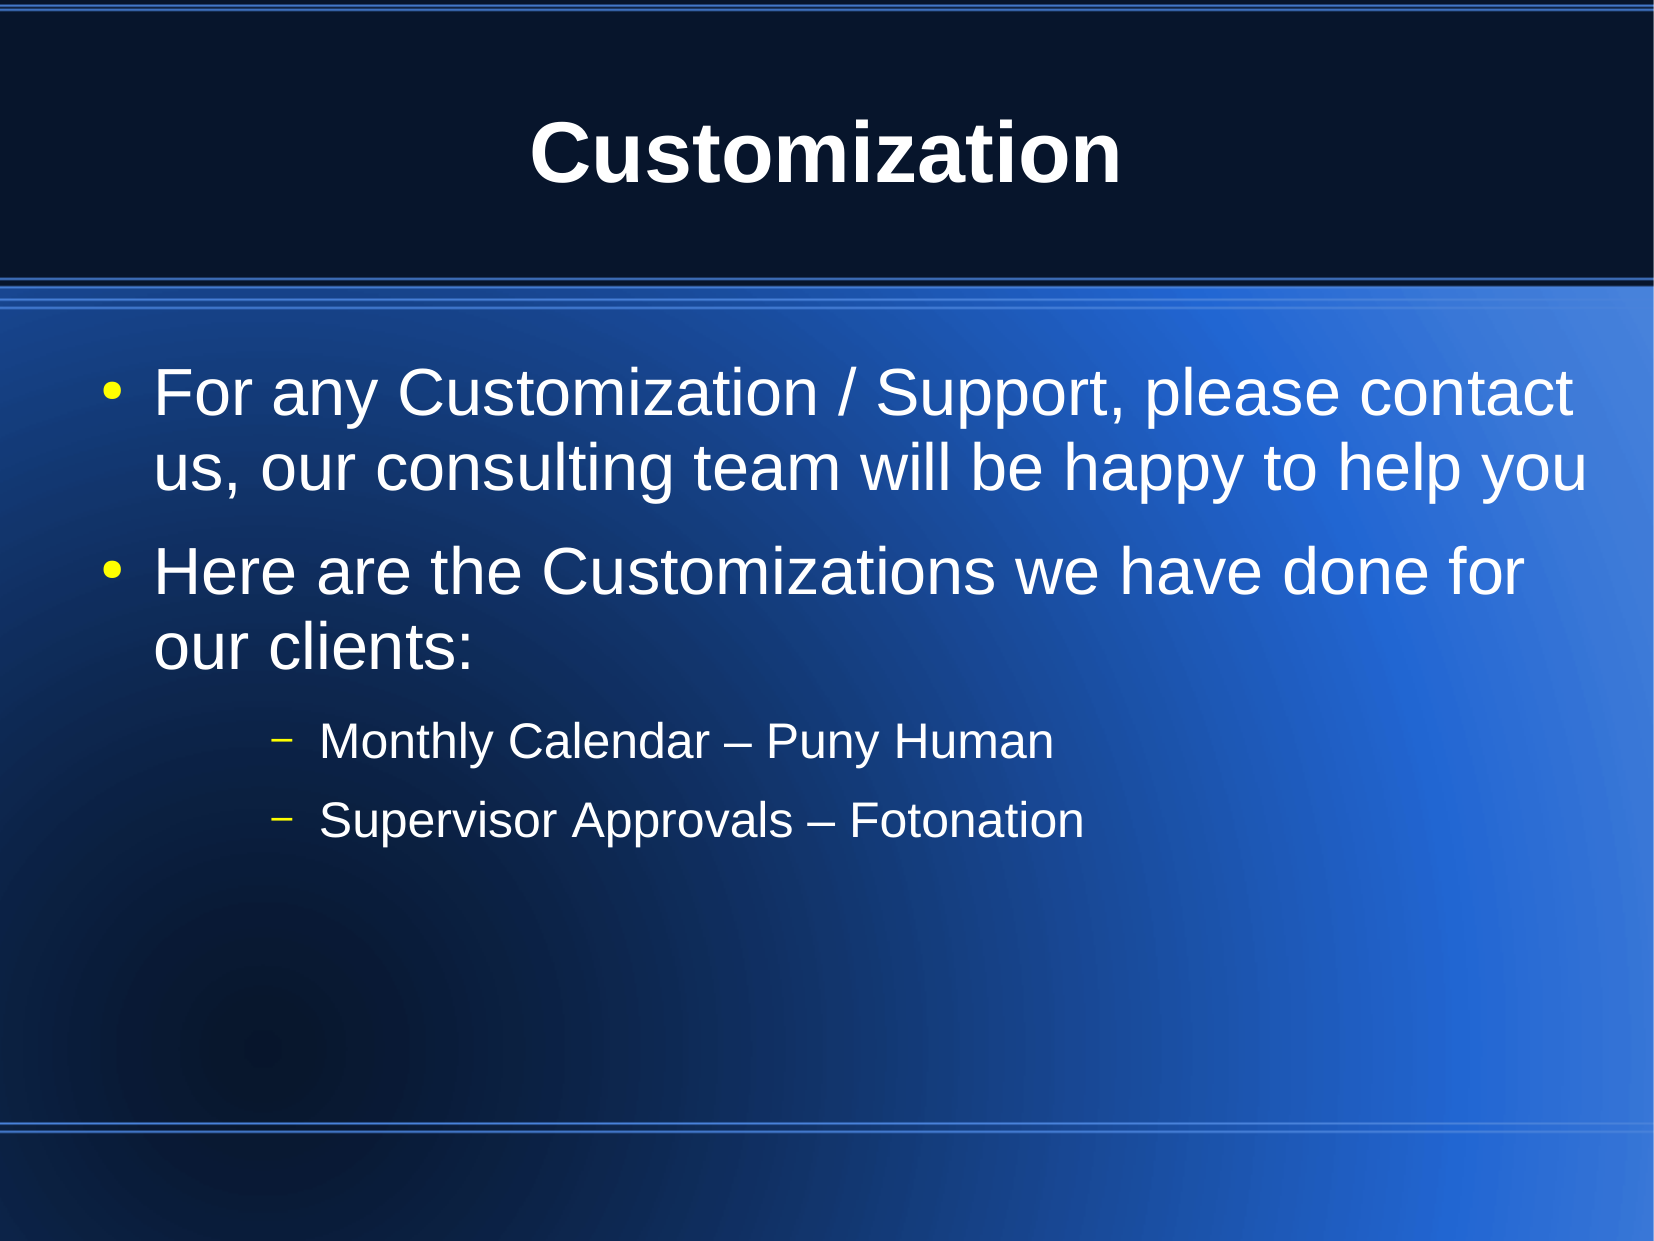

# Customization
For any Customization / Support, please contact us, our consulting team will be happy to help you
Here are the Customizations we have done for our clients:
Monthly Calendar – Puny Human
Supervisor Approvals – Fotonation